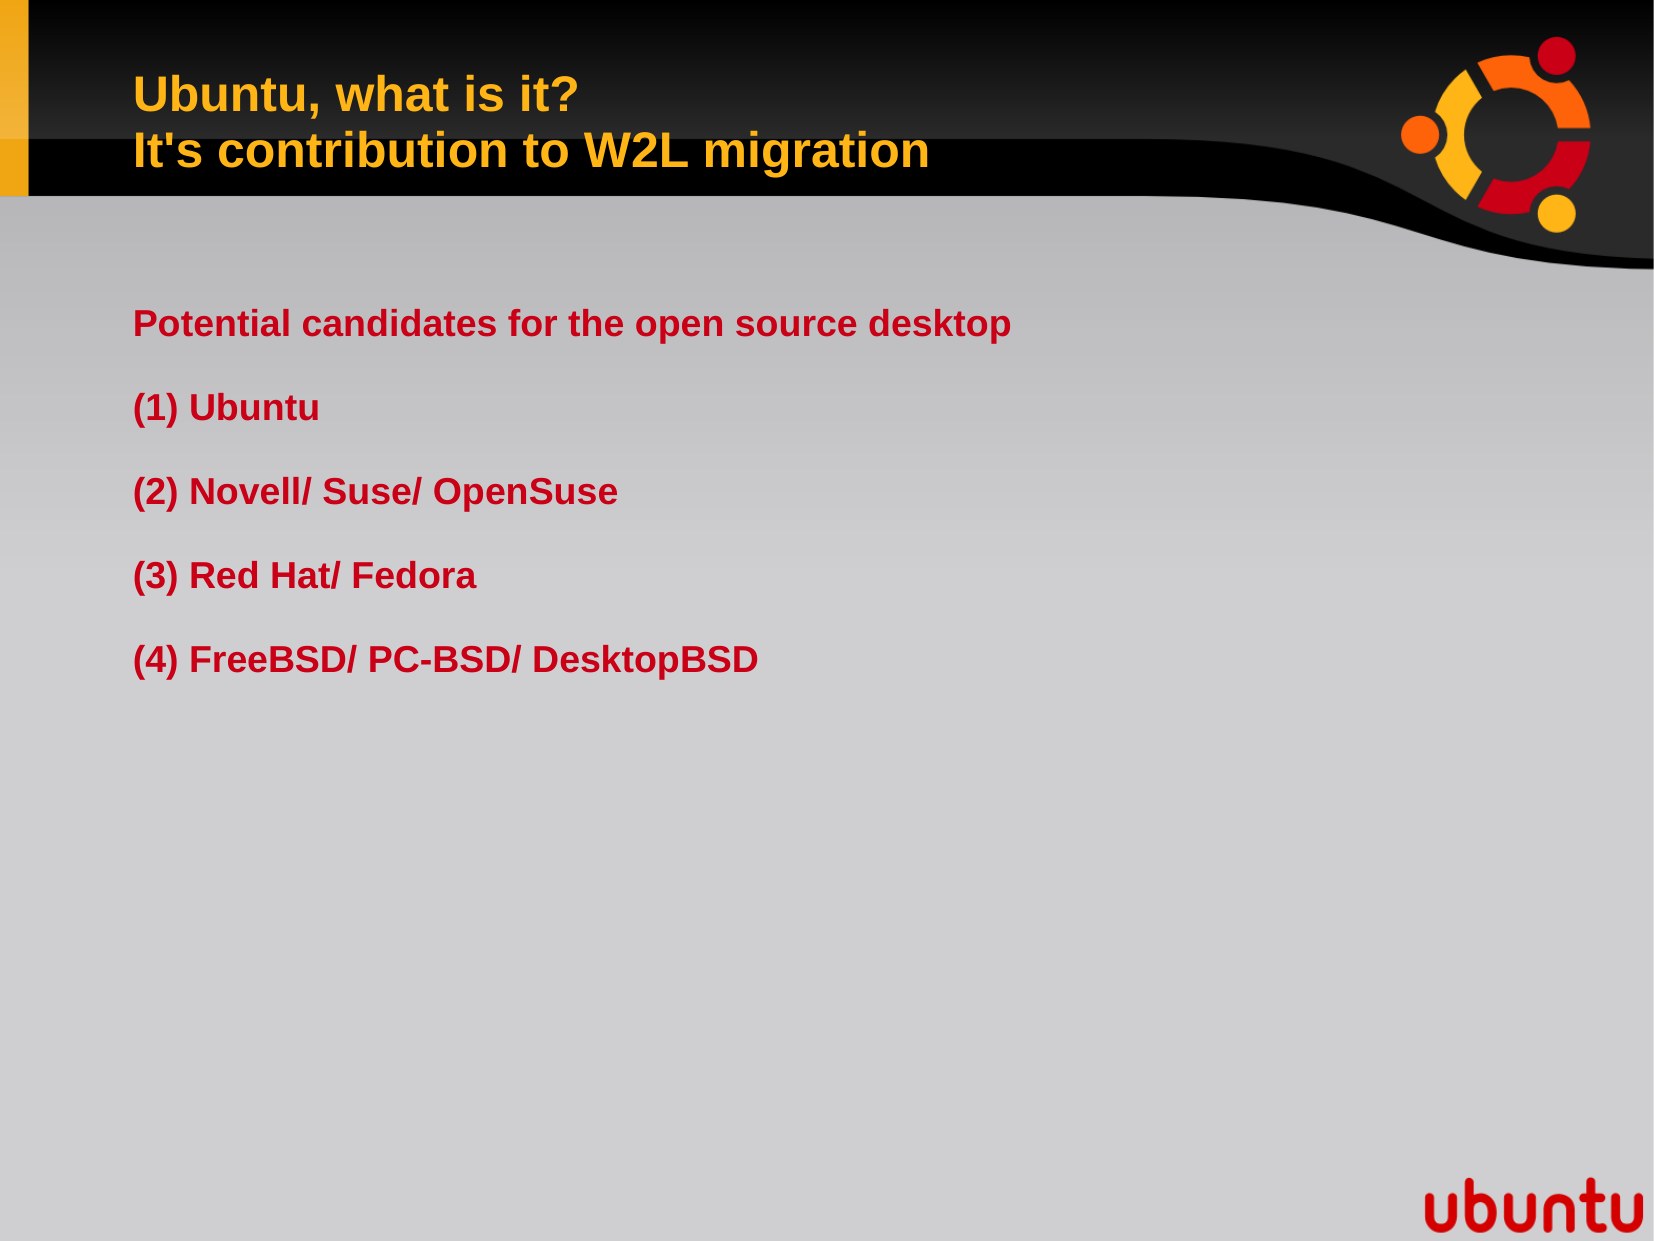

Ubuntu, what is it?
It's contribution to W2L migration
Potential candidates for the open source desktop
(1) Ubuntu
(2) Novell/ Suse/ OpenSuse
(3) Red Hat/ Fedora
(4) FreeBSD/ PC-BSD/ DesktopBSD